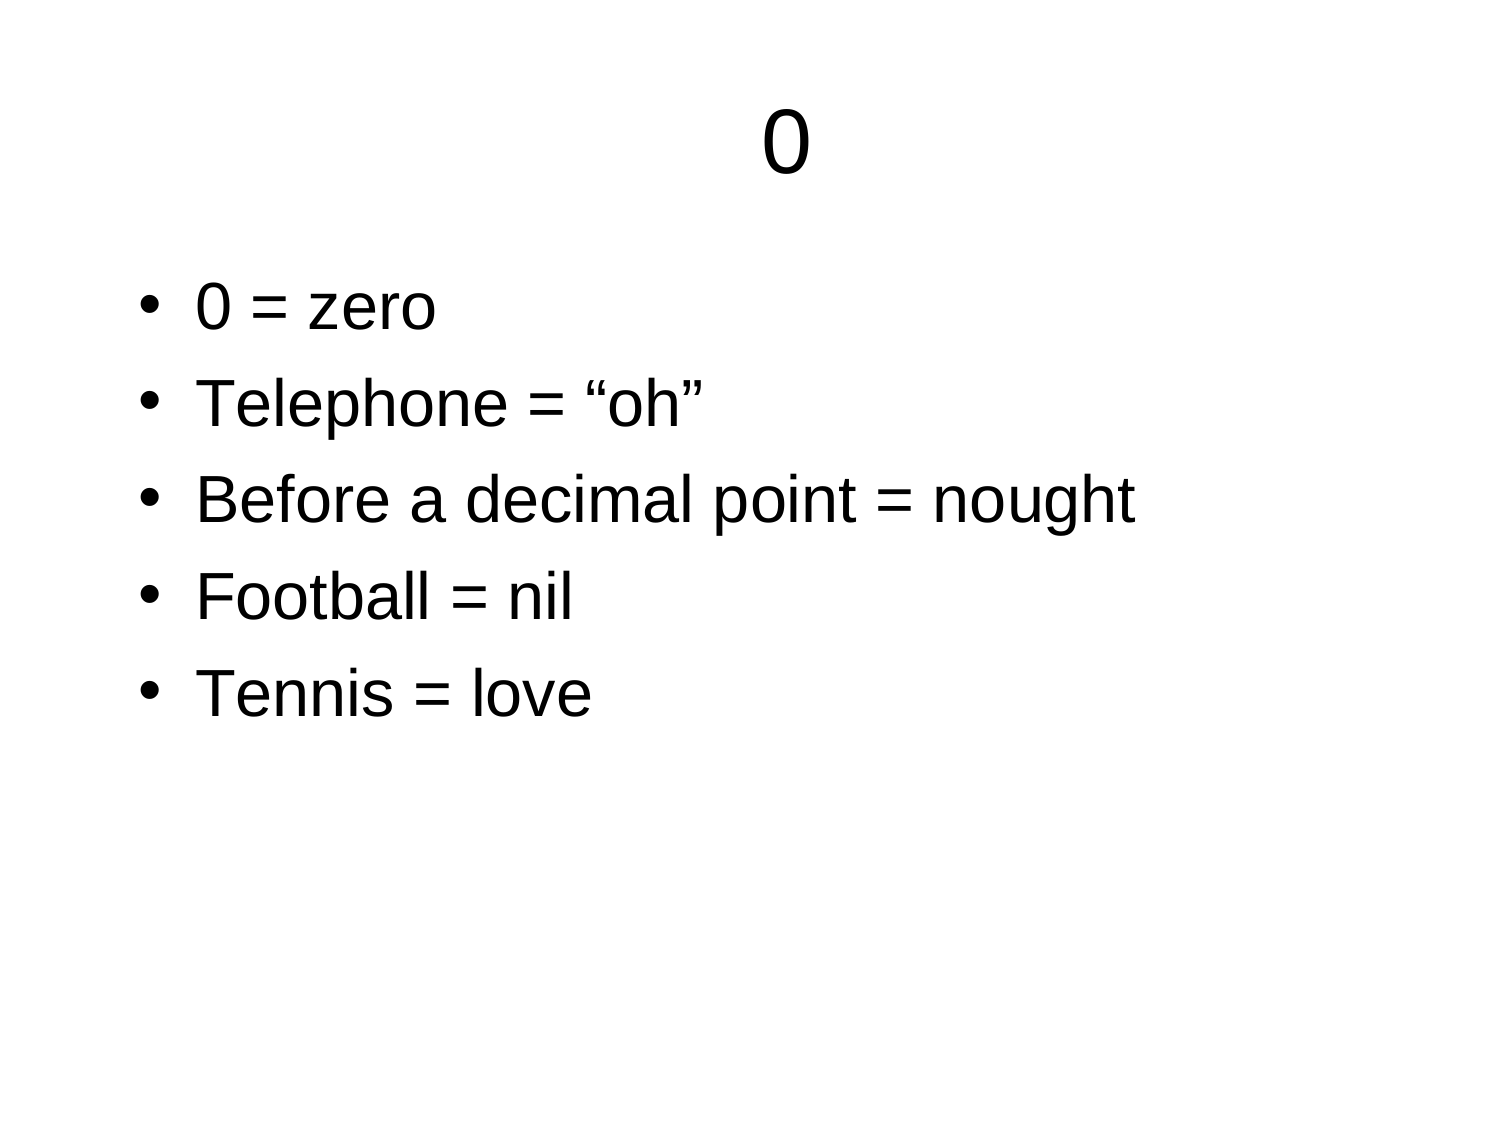

# 0
0 = zero
Telephone = “oh”
Before a decimal point = nought
Football = nil
Tennis = love